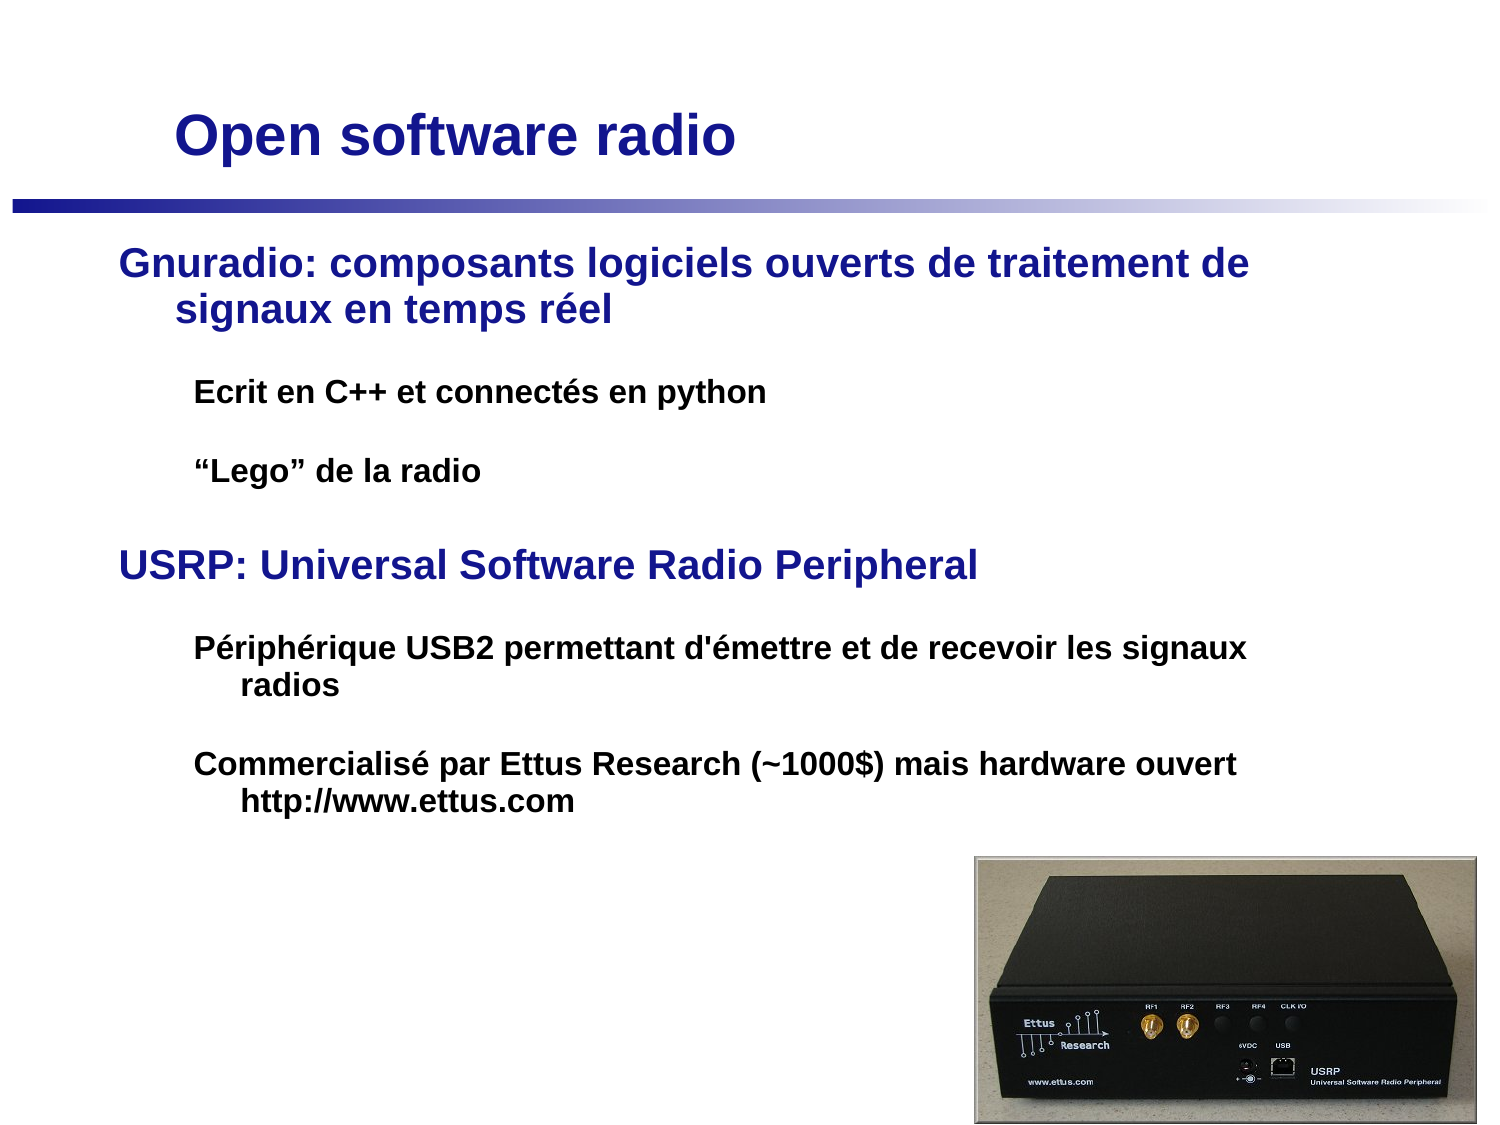

# Open software radio
Gnuradio: composants logiciels ouverts de traitement de signaux en temps réel
Ecrit en C++ et connectés en python
“Lego” de la radio
USRP: Universal Software Radio Peripheral
Périphérique USB2 permettant d'émettre et de recevoir les signaux radios
Commercialisé par Ettus Research (~1000$) mais hardware ouvert
http://www.ettus.com